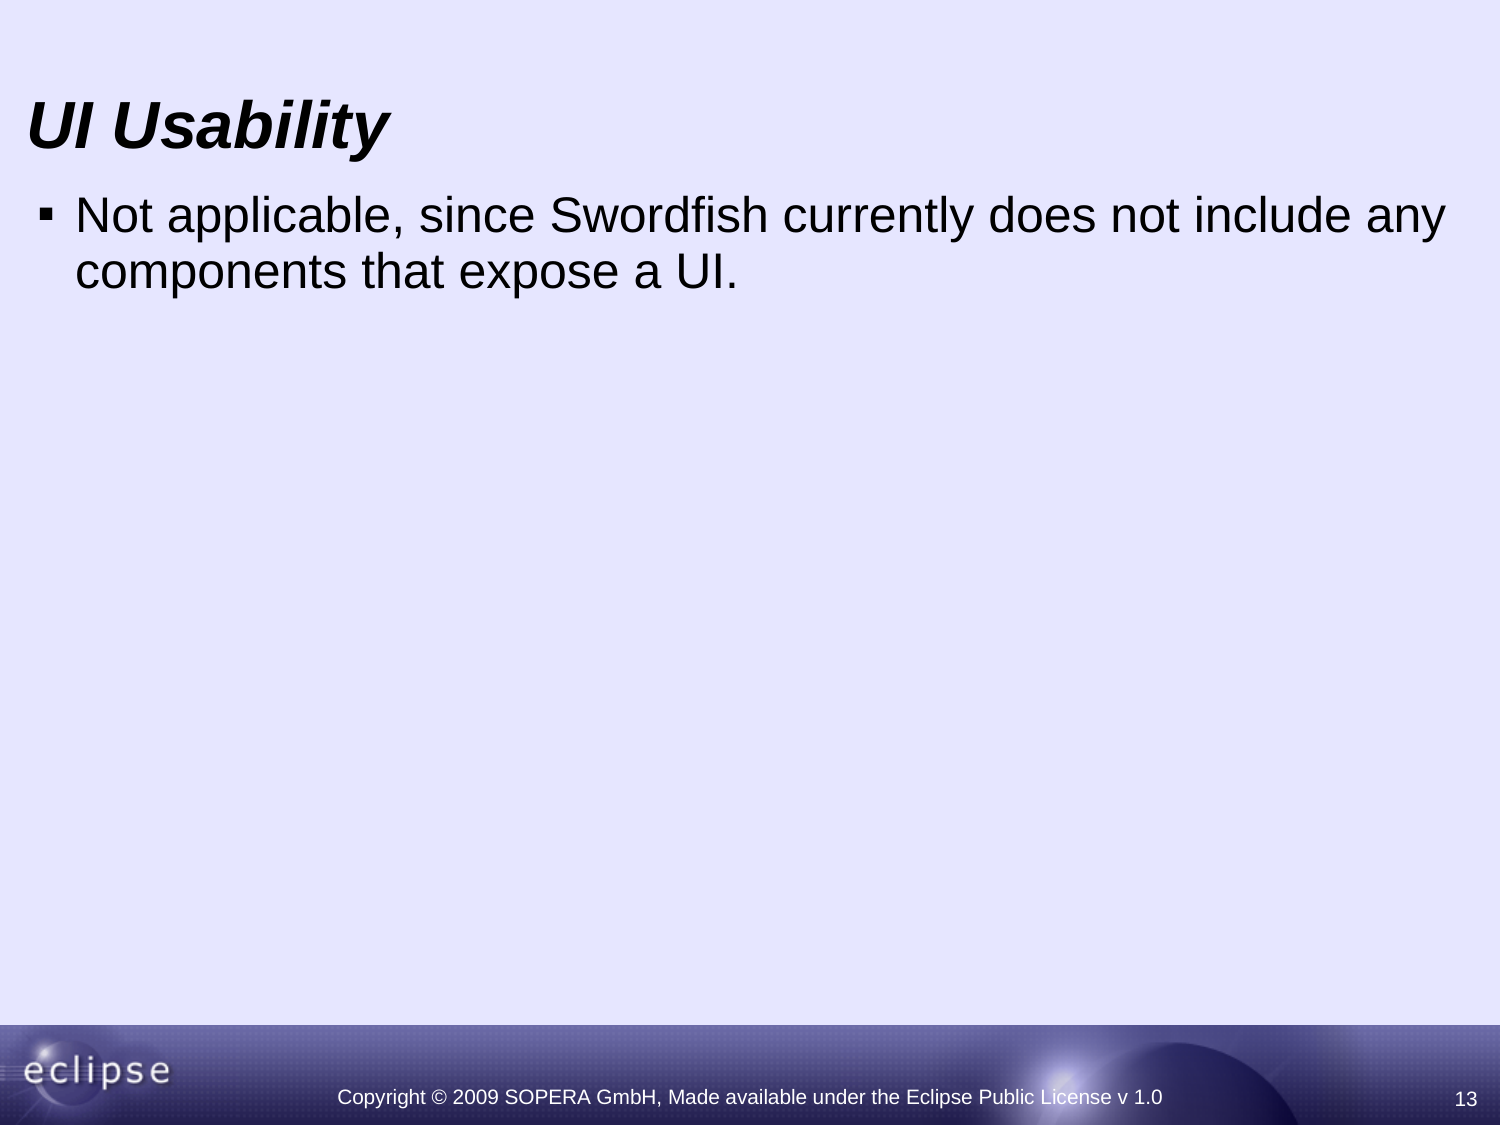

# UI Usability
Not applicable, since Swordfish currently does not include any components that expose a UI.